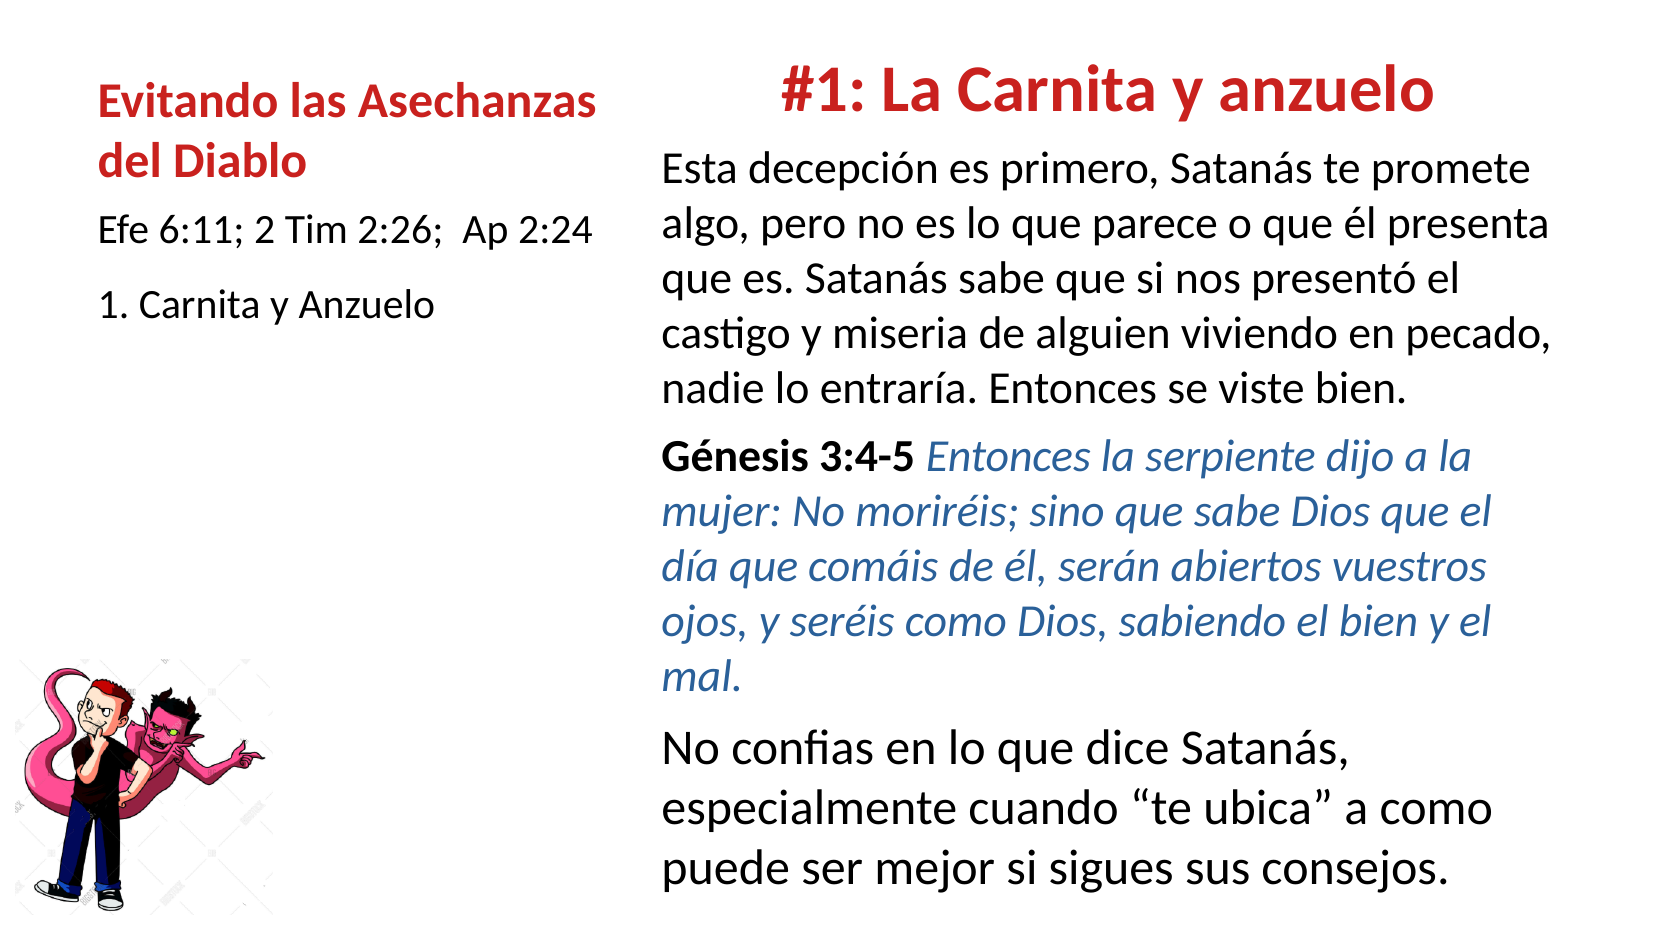

# Evitando las Asechanzas del Diablo
#1: La Carnita y anzuelo
Esta decepción es primero, Satanás te promete algo, pero no es lo que parece o que él presenta que es. Satanás sabe que si nos presentó el castigo y miseria de alguien viviendo en pecado, nadie lo entraría. Entonces se viste bien.
Génesis 3:4-5 Entonces la serpiente dijo a la mujer: No moriréis; sino que sabe Dios que el día que comáis de él, serán abiertos vuestros ojos, y seréis como Dios, sabiendo el bien y el mal.
No confias en lo que dice Satanás, especialmente cuando “te ubica” a como puede ser mejor si sigues sus consejos.
Efe 6:11; 2 Tim 2:26; Ap 2:24
1. Carnita y Anzuelo